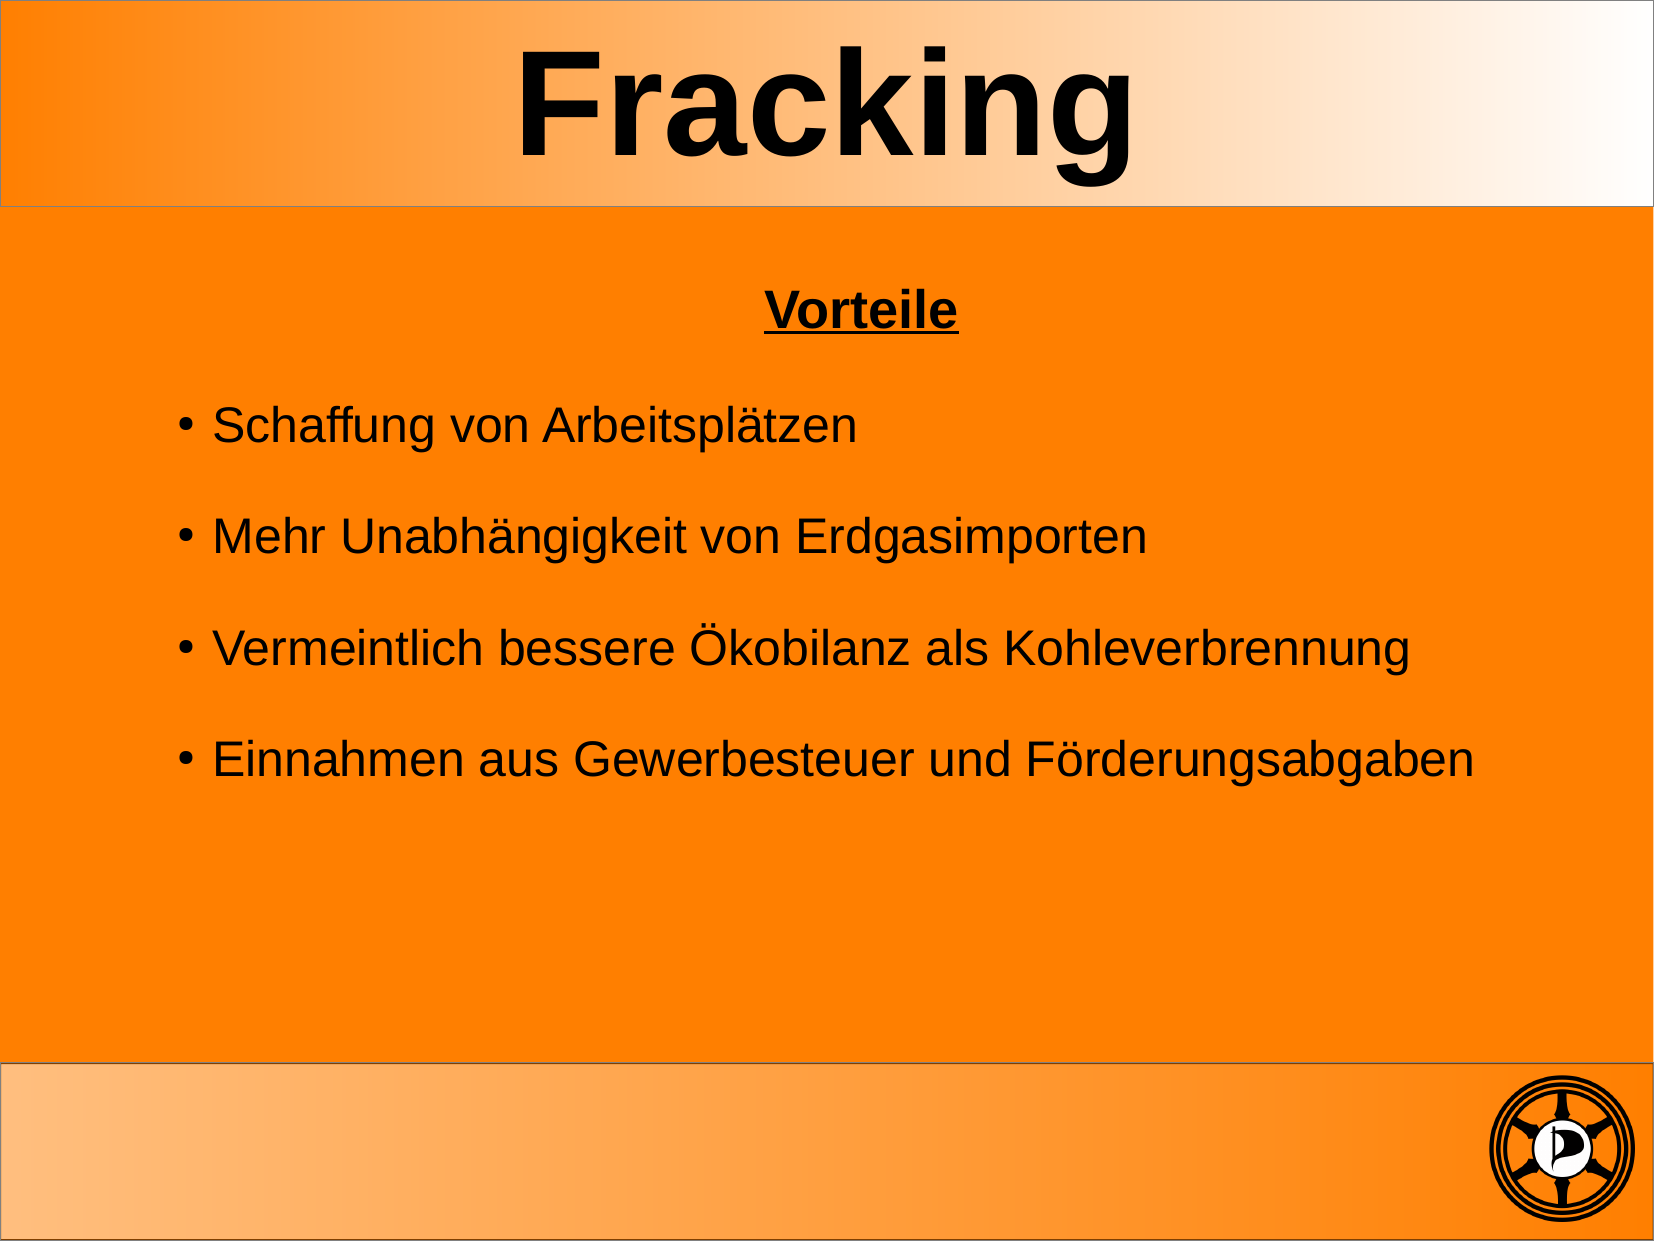

# Fracking
Vorteile
Schaffung von Arbeitsplätzen
Mehr Unabhängigkeit von Erdgasimporten
Vermeintlich bessere Ökobilanz als Kohleverbrennung
Einnahmen aus Gewerbesteuer und Förderungsabgaben